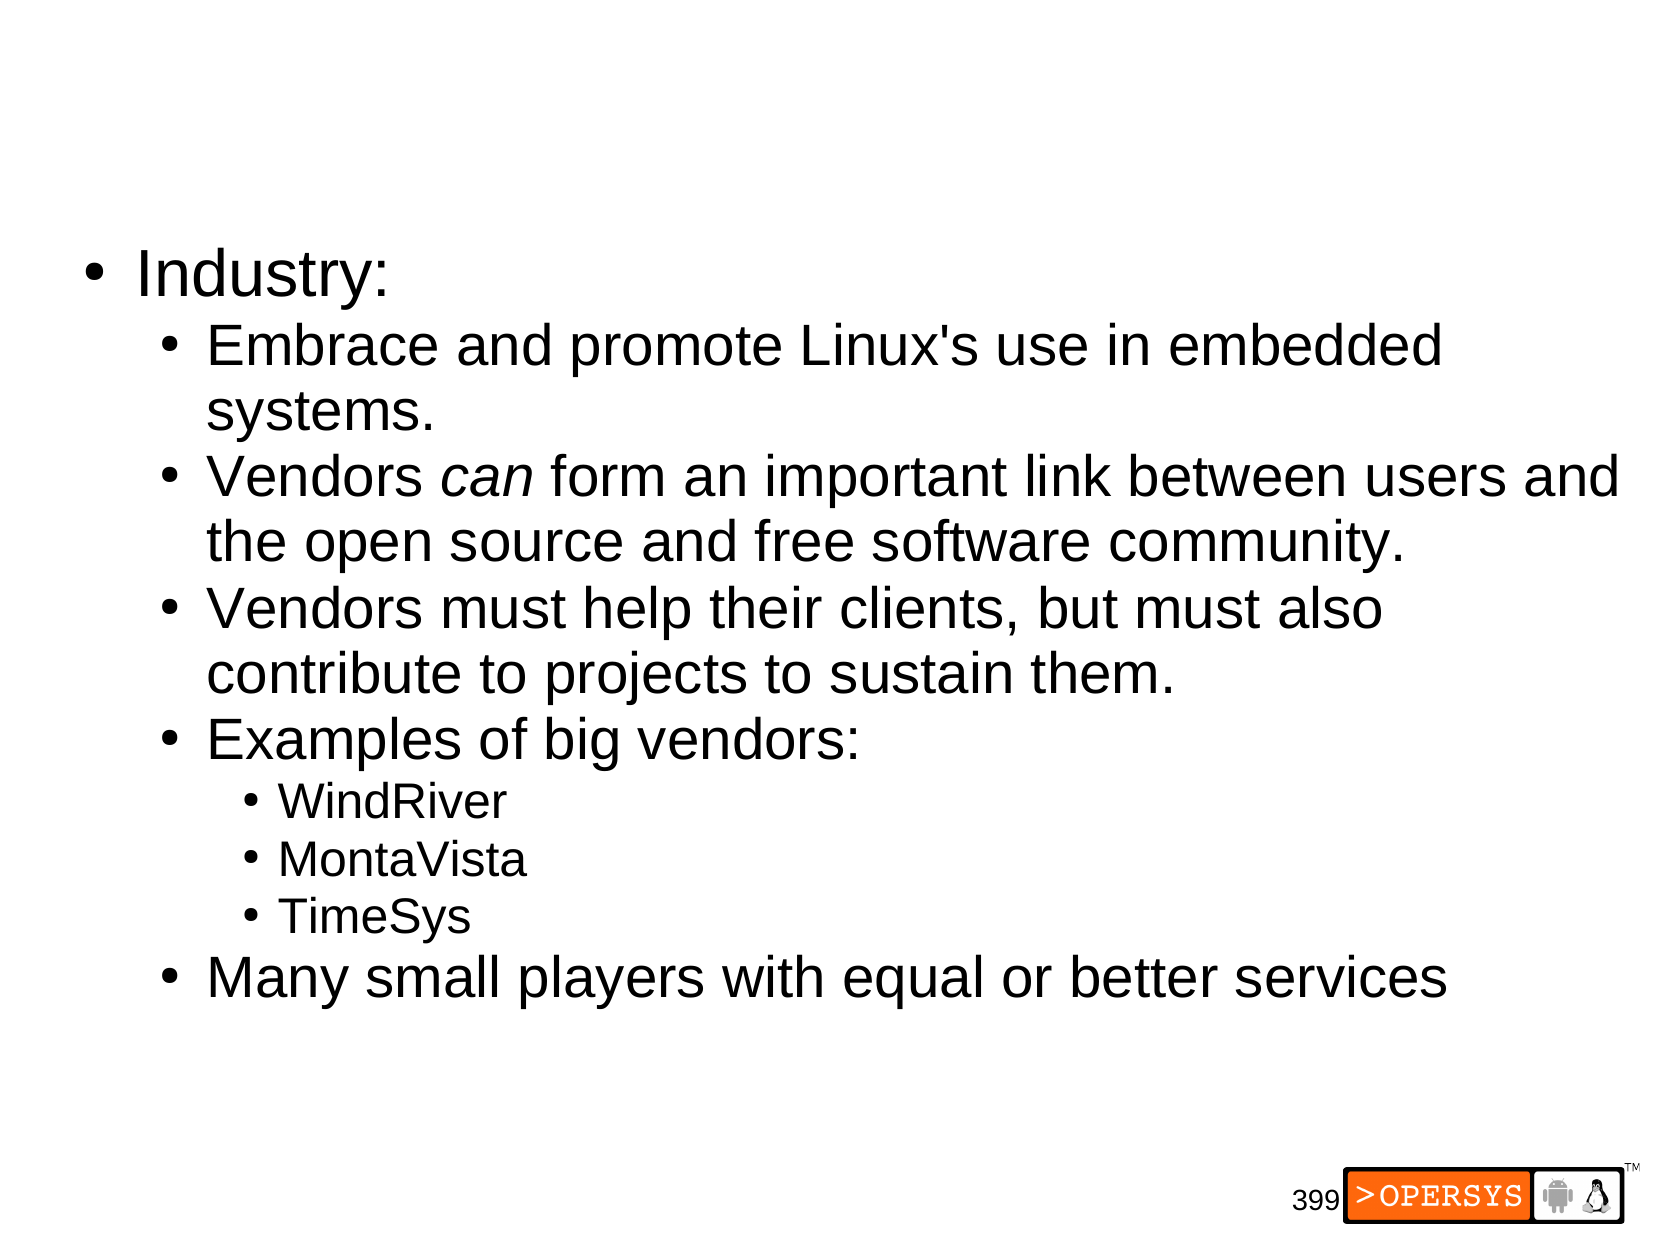

# Industry:
Embrace and promote Linux's use in embedded systems.
Vendors can form an important link between users and the open source and free software community.
Vendors must help their clients, but must also contribute to projects to sustain them.
Examples of big vendors:
WindRiver
MontaVista
TimeSys
Many small players with equal or better services